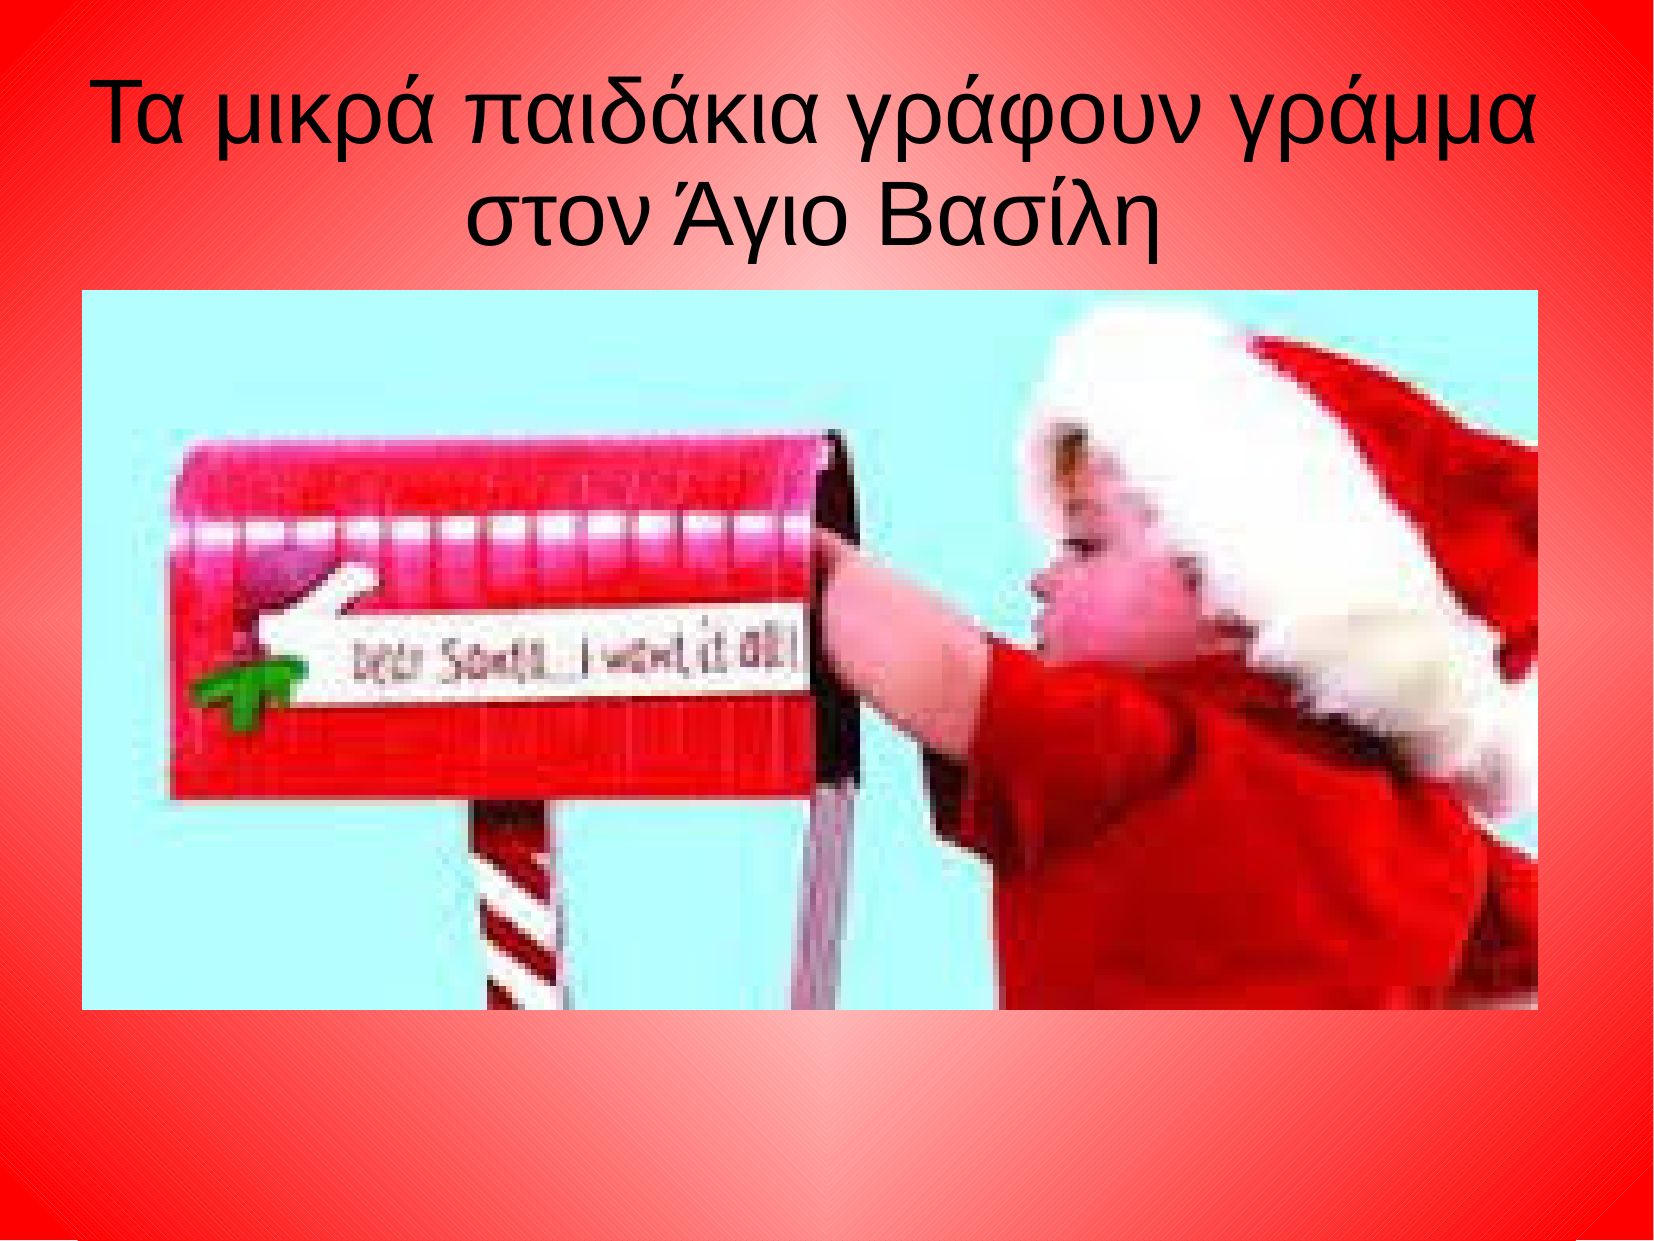

# Τα μικρά παιδάκια γράφουν γράμμα στον Άγιο Βασίλη